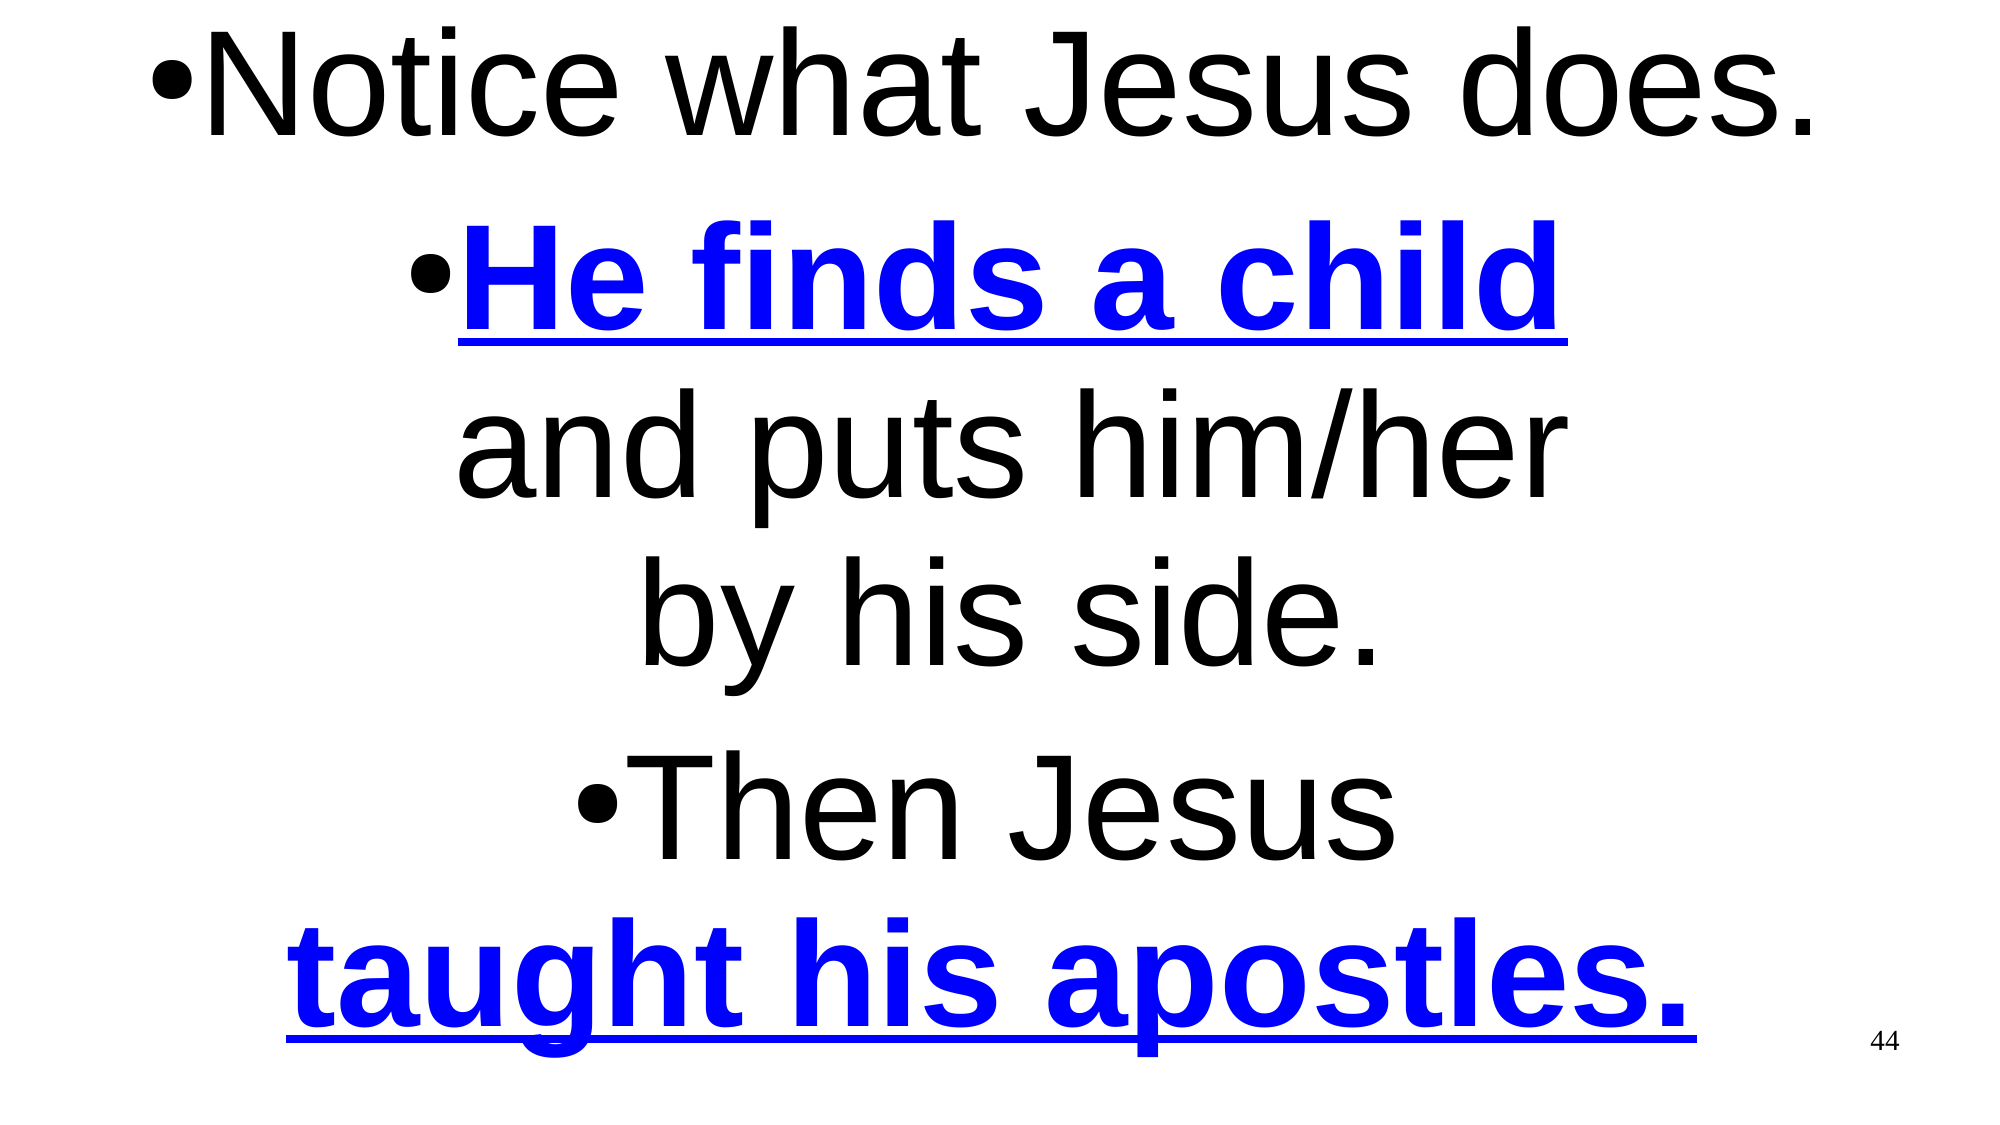

# Notice what Jesus does.
He finds a child
and puts him/her
by his side.
Then Jesus
taught his apostles.
44